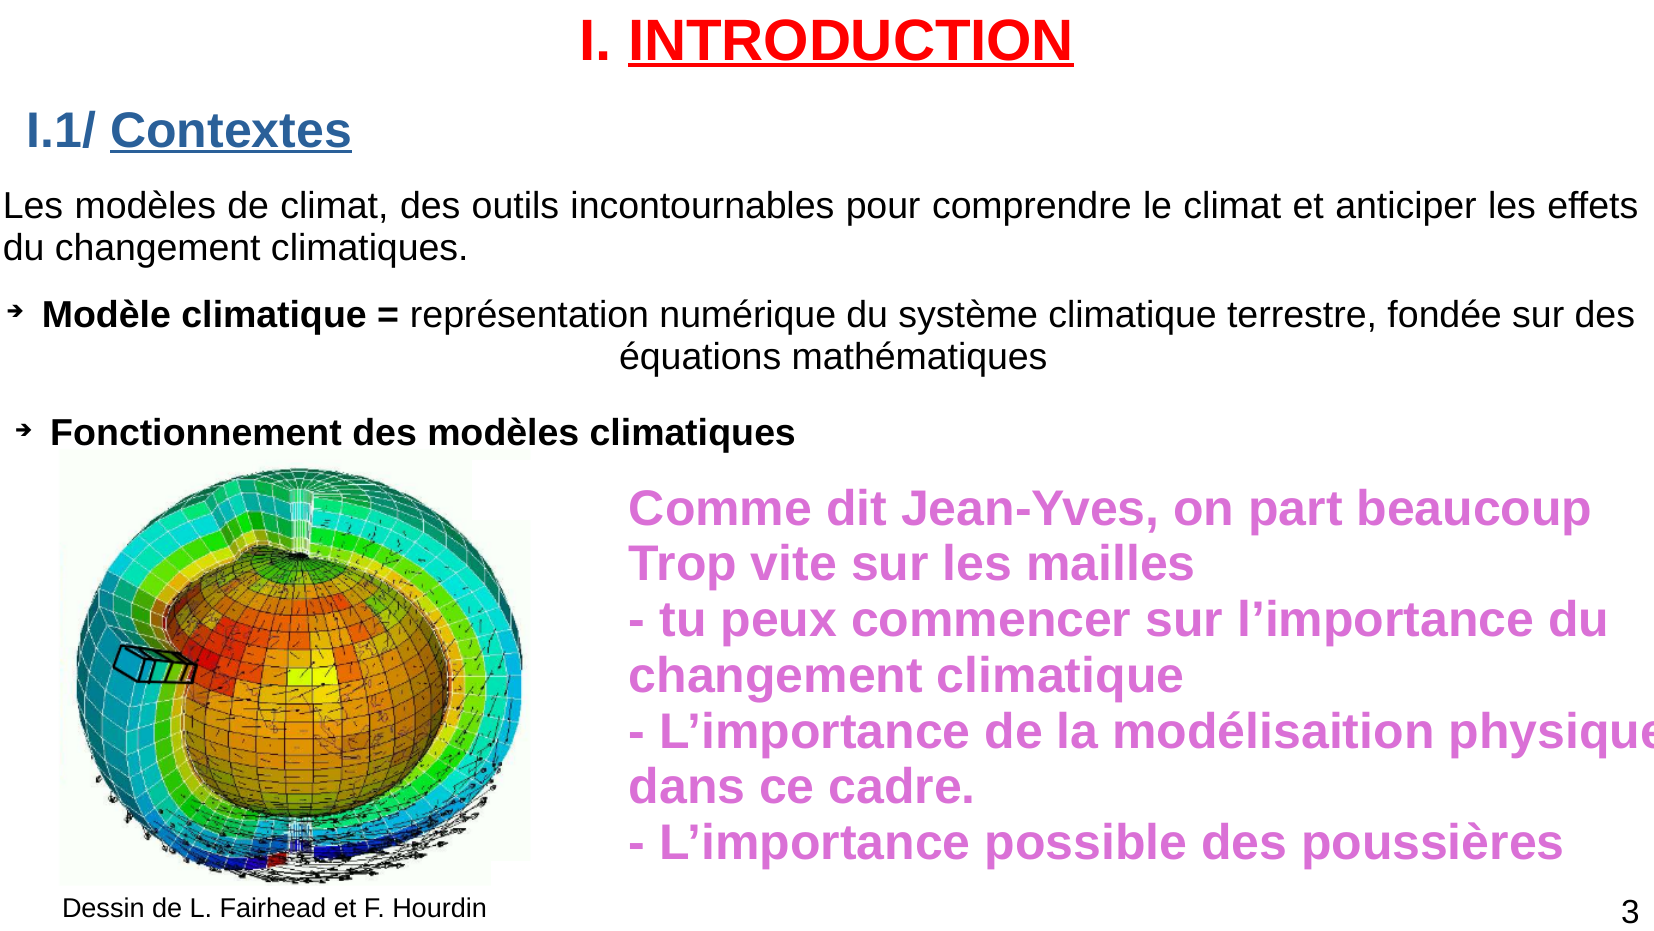

I. INTRODUCTION
I.1/ Contextes
Les modèles de climat, des outils incontournables pour comprendre le climat et anticiper les effets du changement climatiques.
Modèle climatique = représentation numérique du système climatique terrestre, fondée sur des équations mathématiques
Fonctionnement des modèles climatiques
Comme dit Jean-Yves, on part beaucoup
Trop vite sur les mailles
- tu peux commencer sur l’importance du
changement climatique
- L’importance de la modélisaition physique
dans ce cadre.
- L’importance possible des poussières
Dessin de L. Fairhead et F. Hourdin
3